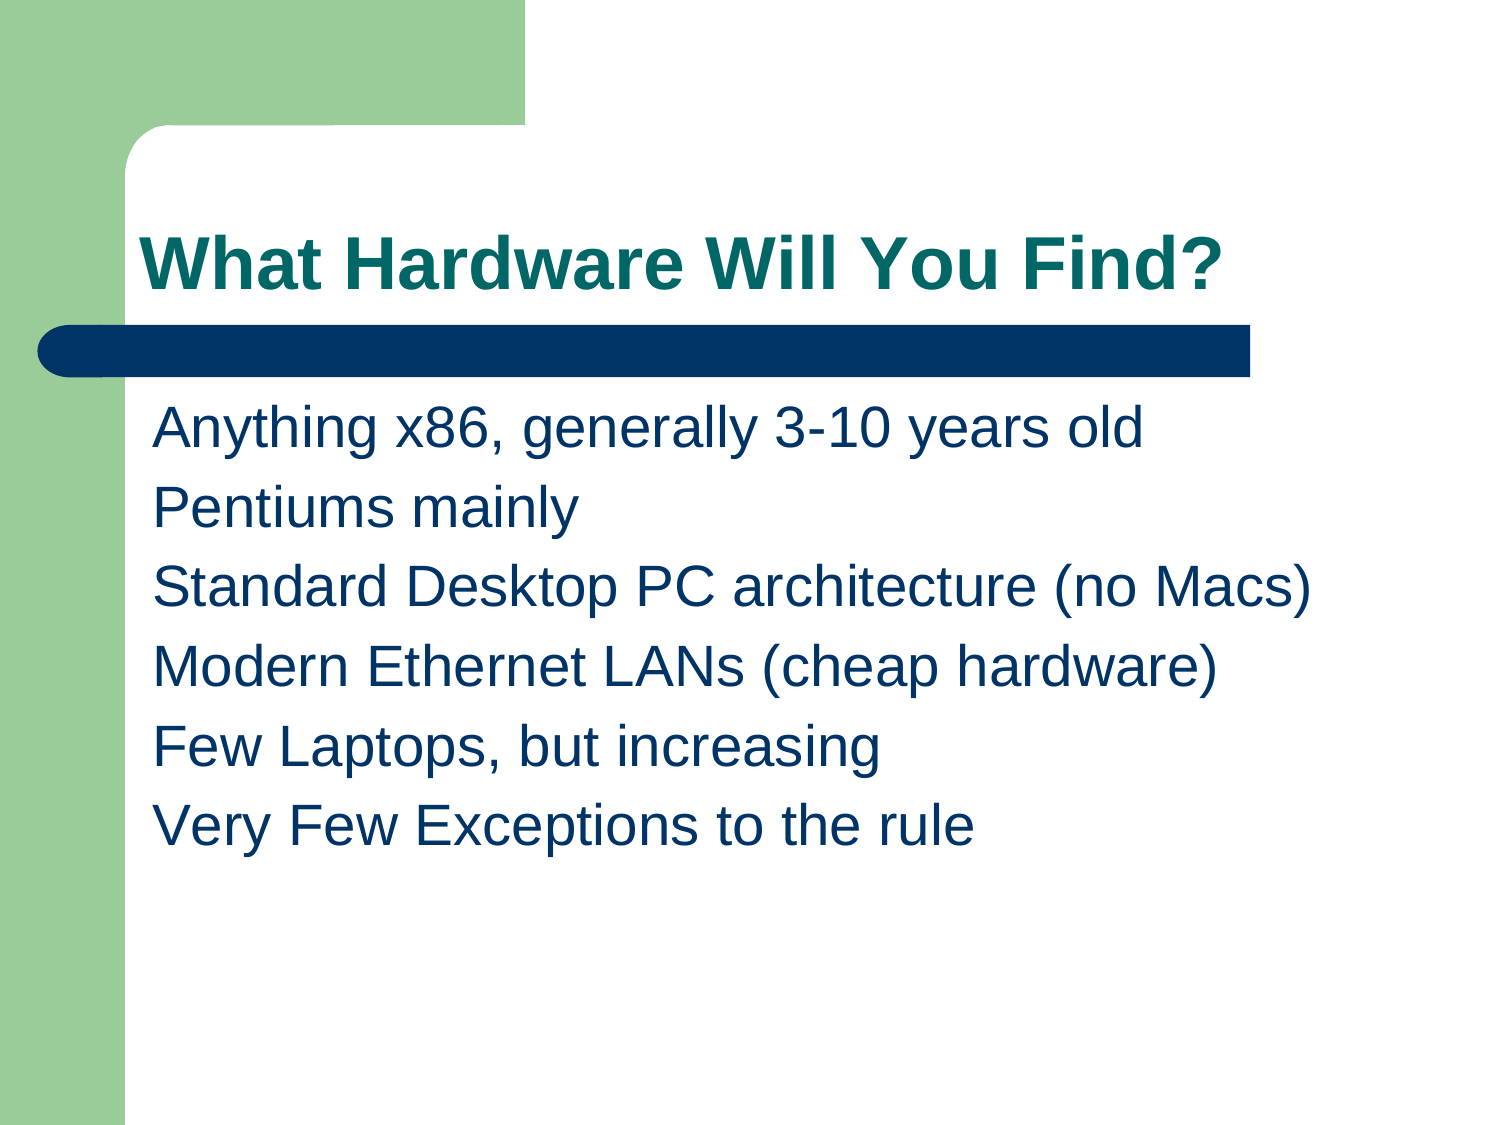

# What Hardware Will You Find?
Anything x86, generally 3-10 years old
Pentiums mainly
Standard Desktop PC architecture (no Macs)
Modern Ethernet LANs (cheap hardware)
Few Laptops, but increasing
Very Few Exceptions to the rule